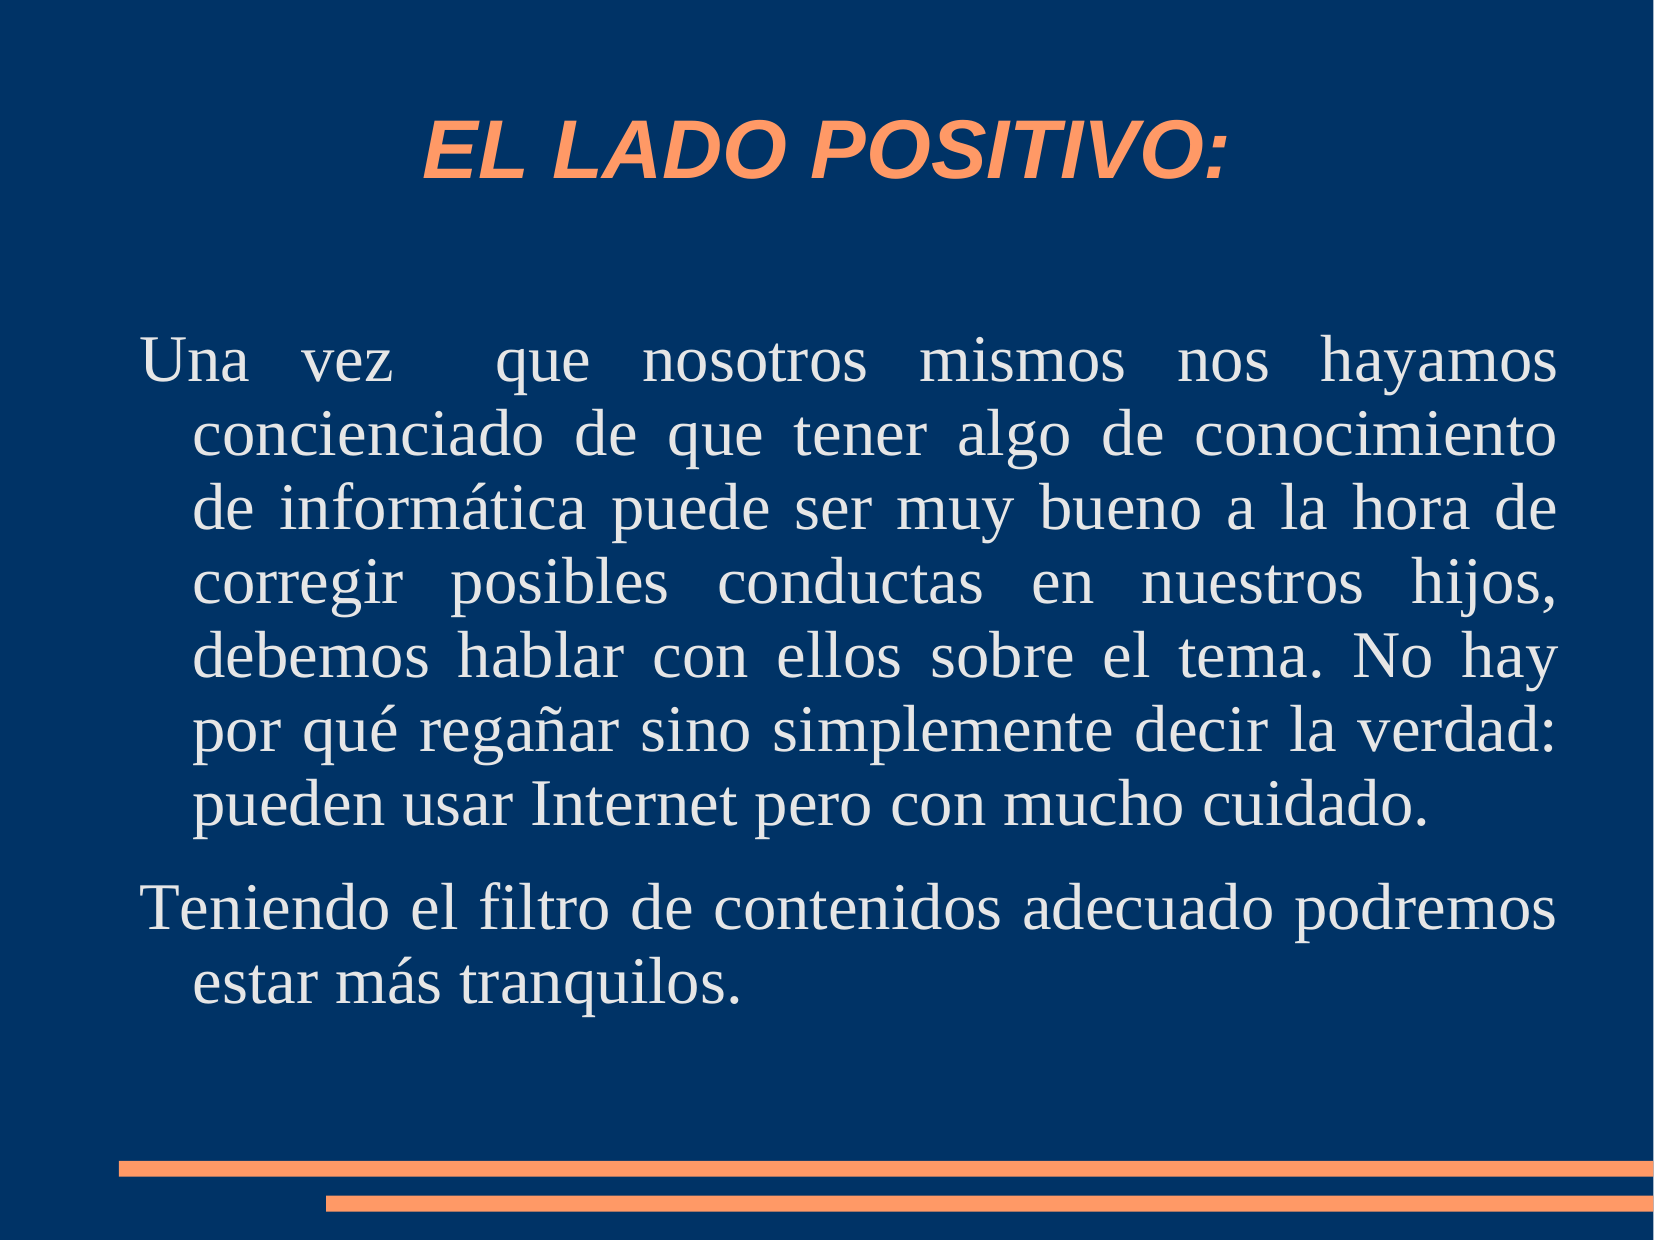

# EL LADO POSITIVO:
Una vez que nosotros mismos nos hayamos concienciado de que tener algo de conocimiento de informática puede ser muy bueno a la hora de corregir posibles conductas en nuestros hijos, debemos hablar con ellos sobre el tema. No hay por qué regañar sino simplemente decir la verdad: pueden usar Internet pero con mucho cuidado.
Teniendo el filtro de contenidos adecuado podremos estar más tranquilos.